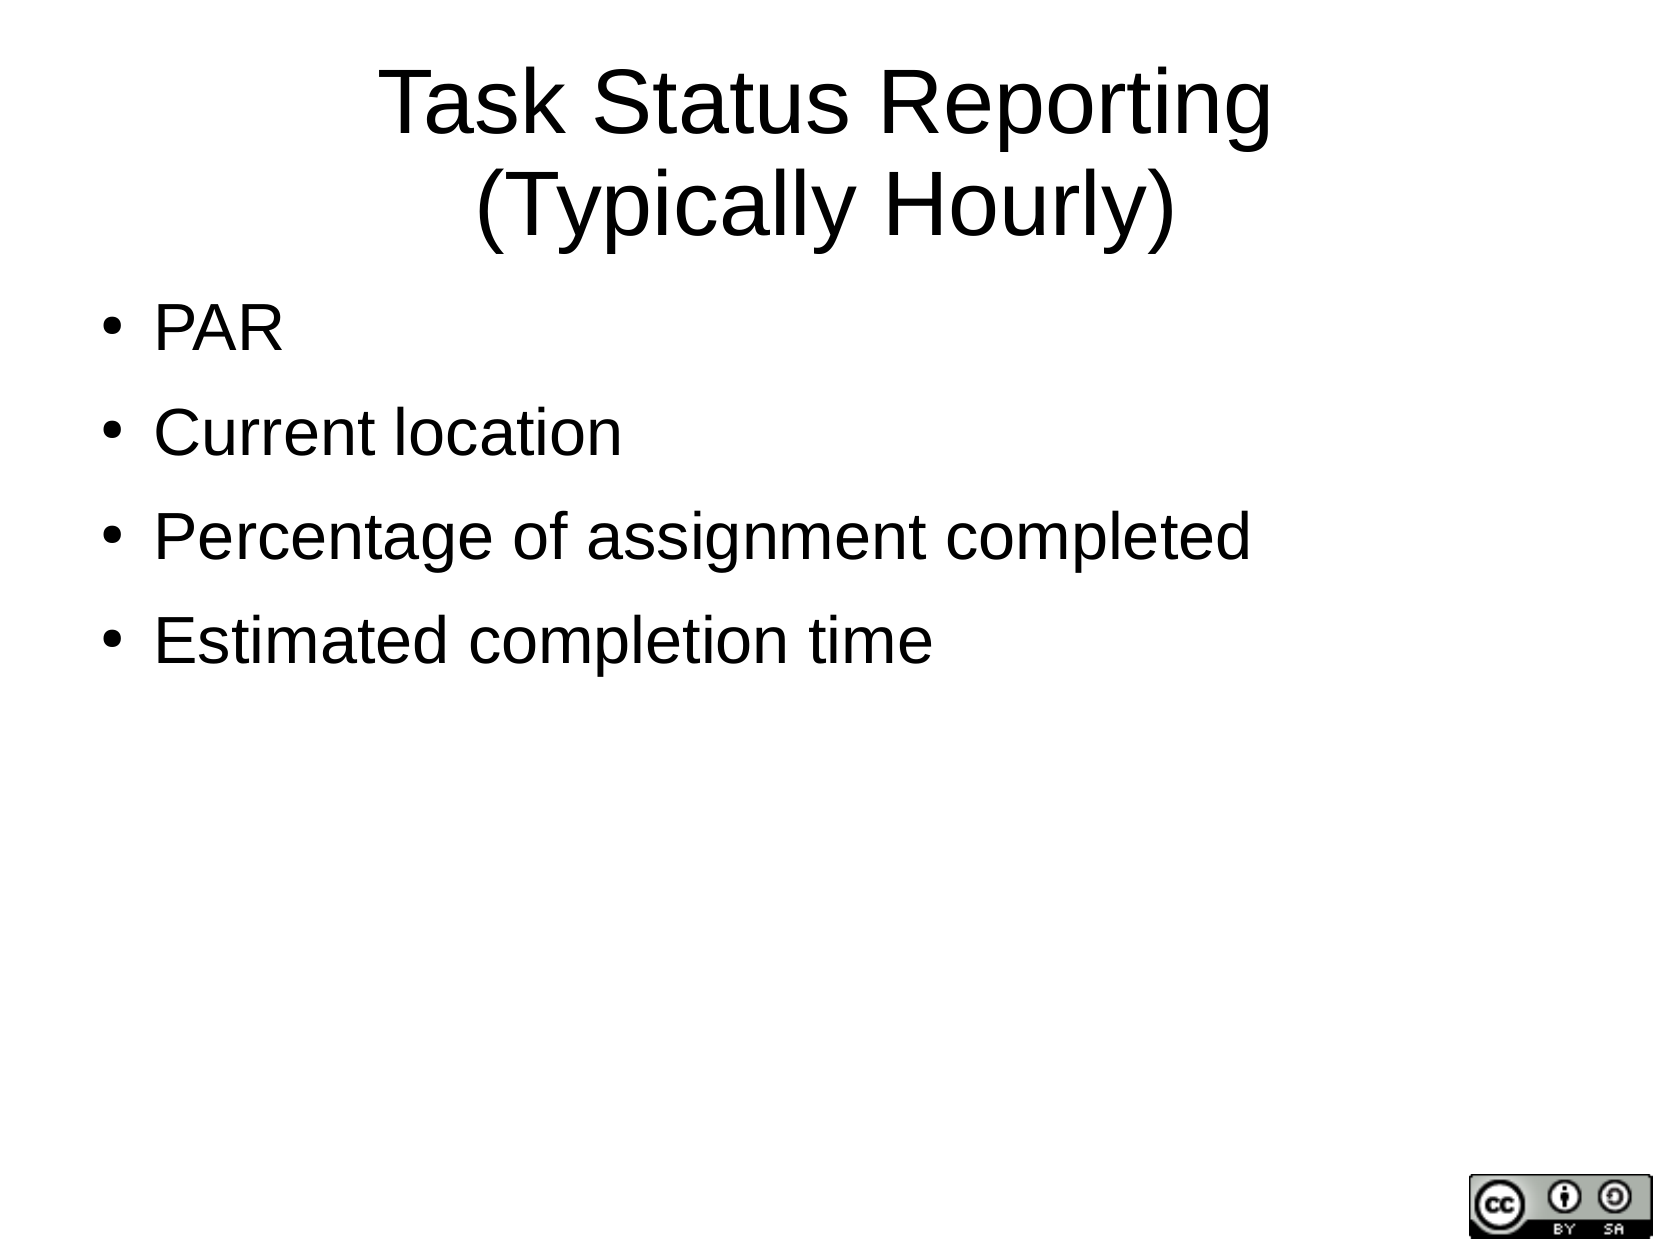

# Task Status Reporting (Typically Hourly)
PAR
Current location
Percentage of assignment completed
Estimated completion time